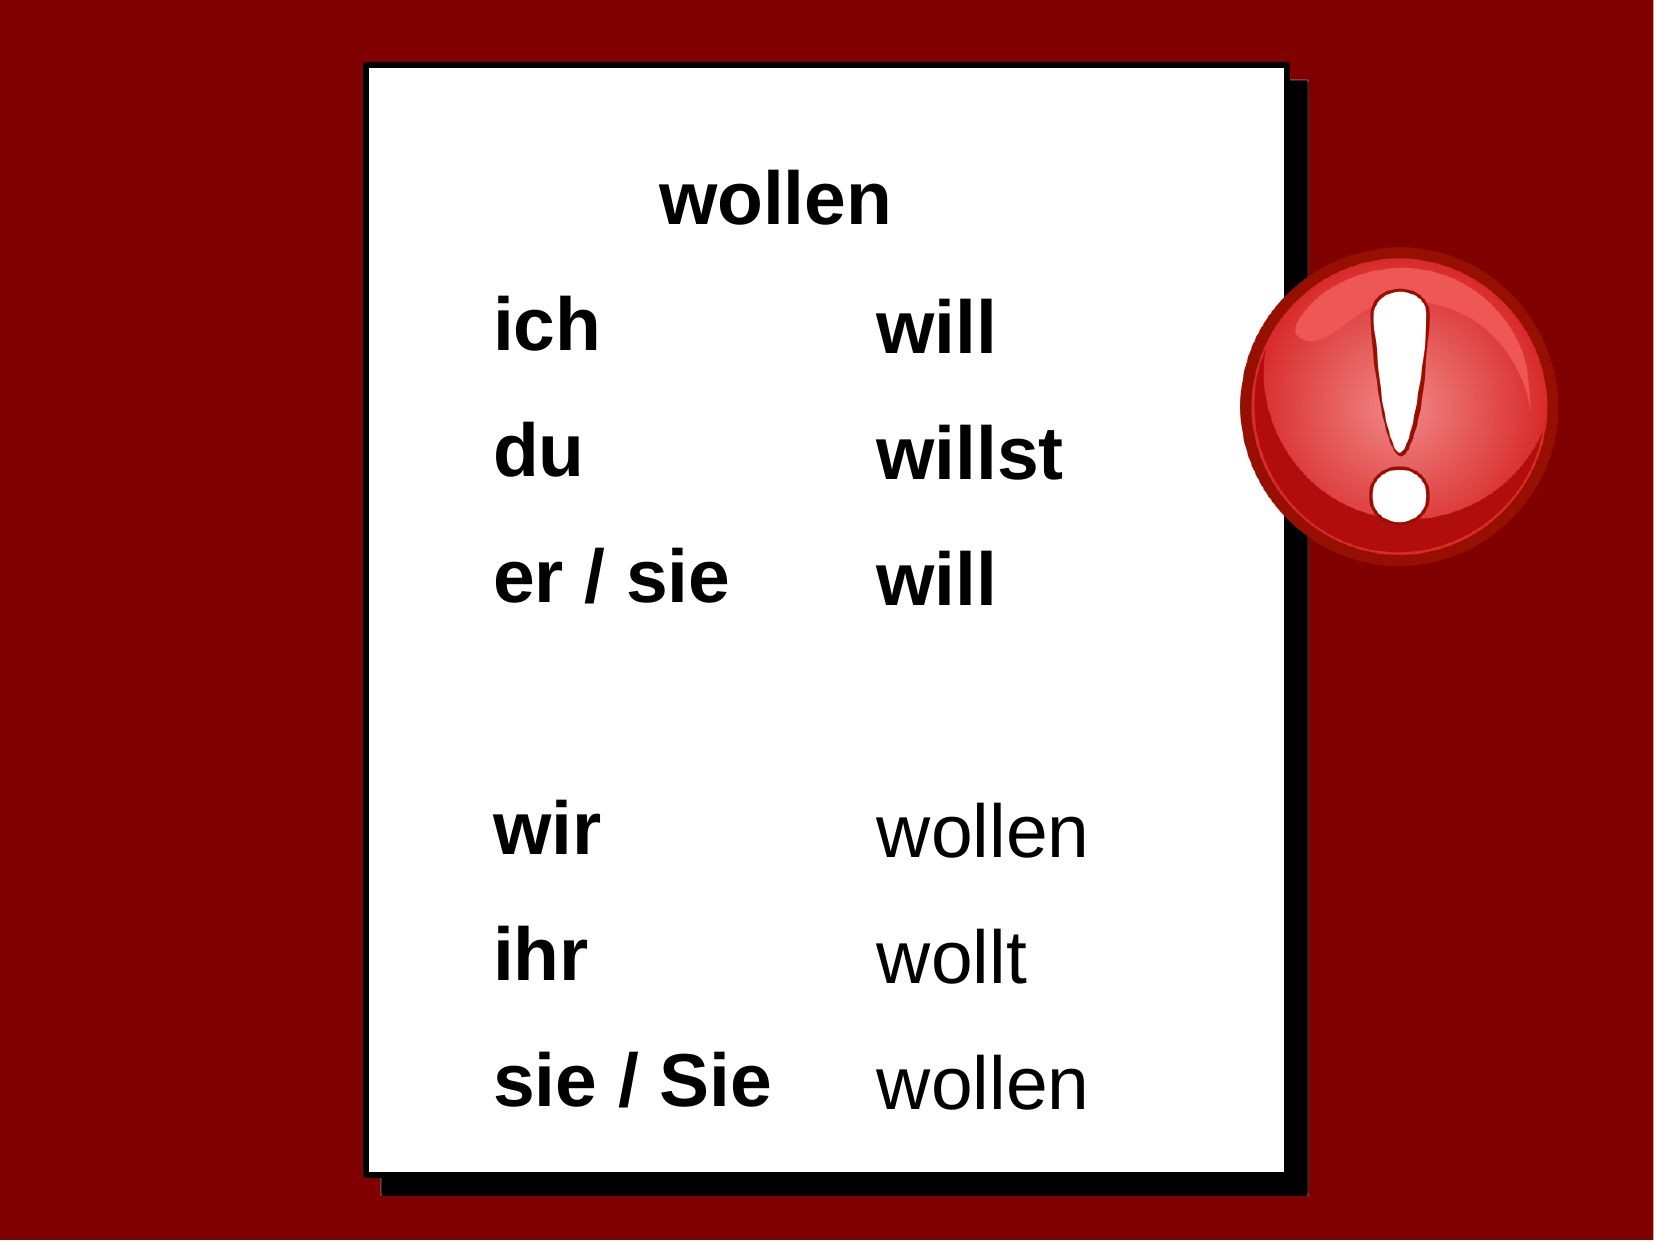

wollen
ich
du
er / sie
wir
ihr
sie / Sie
will
willst
will
wollen
wollt
wollen